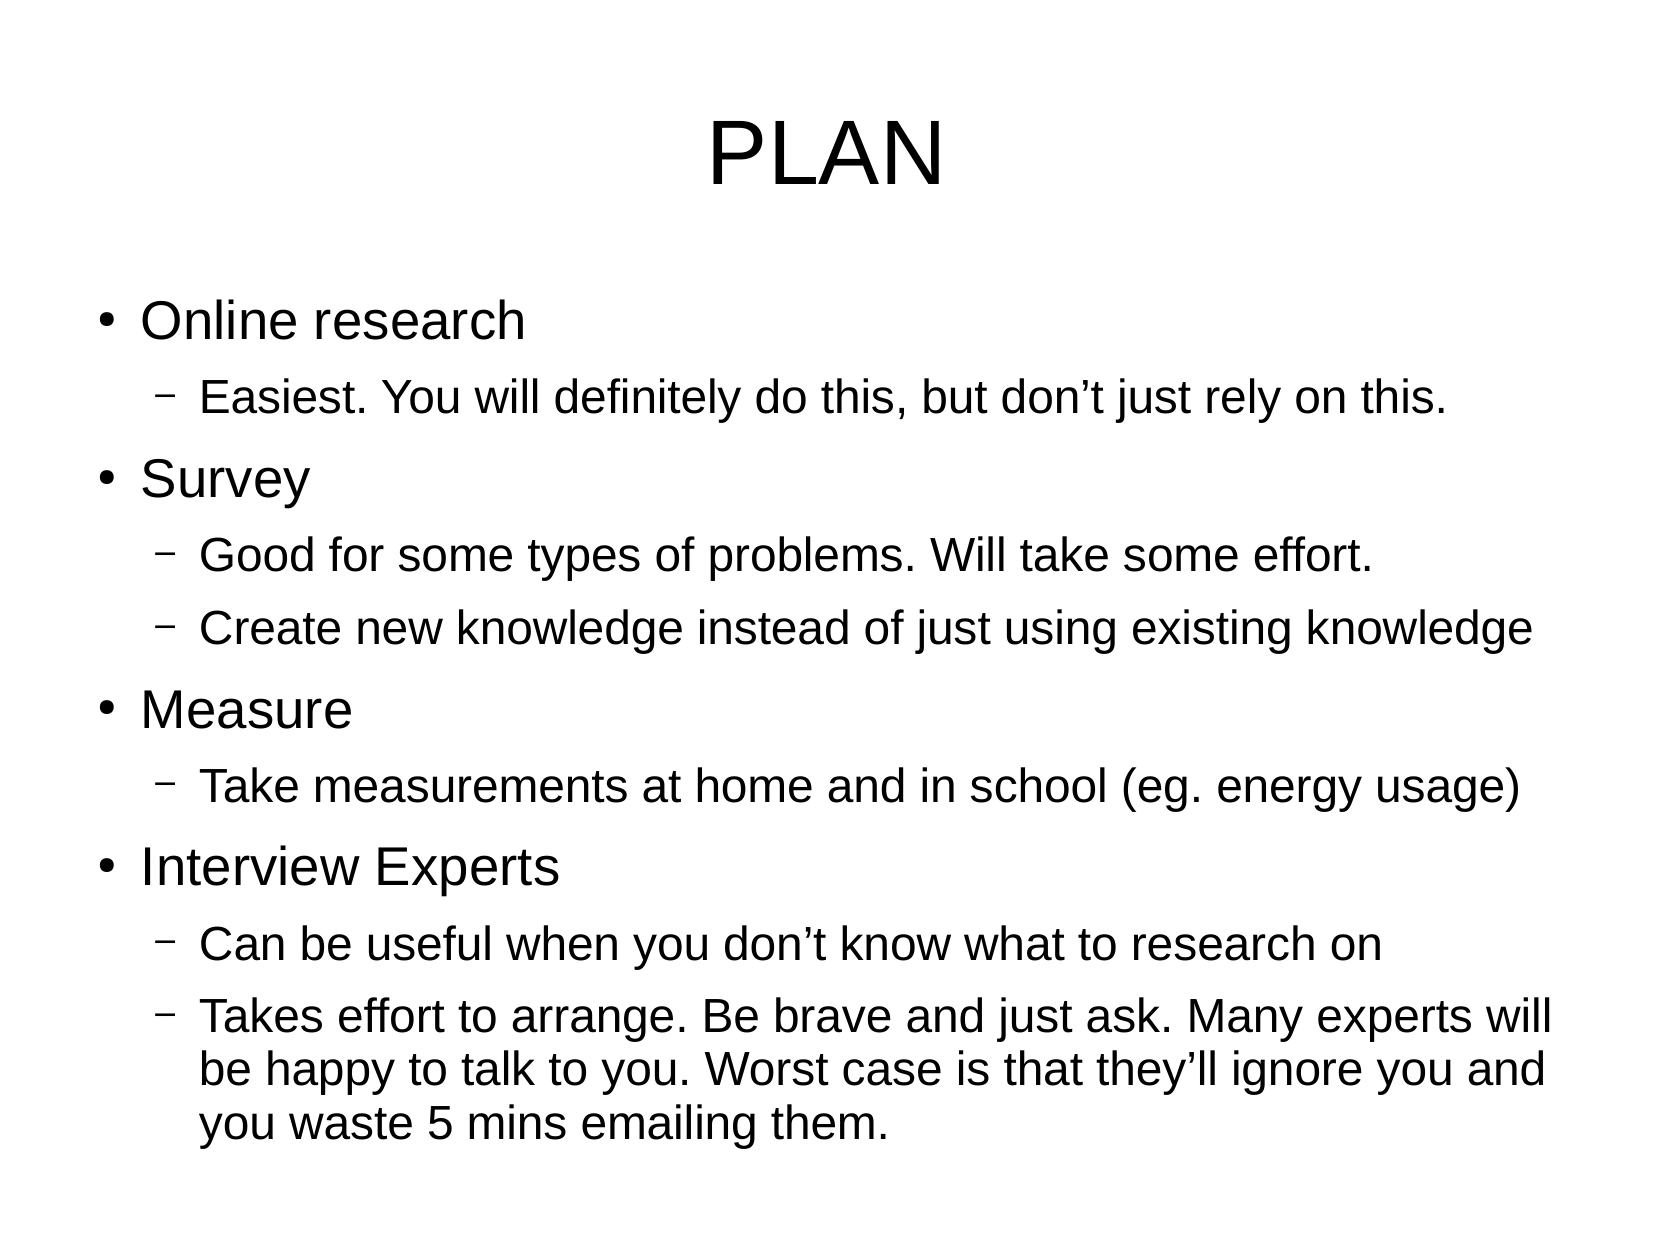

# PLAN
Online research
Easiest. You will definitely do this, but don’t just rely on this.
Survey
Good for some types of problems. Will take some effort.
Create new knowledge instead of just using existing knowledge
Measure
Take measurements at home and in school (eg. energy usage)
Interview Experts
Can be useful when you don’t know what to research on
Takes effort to arrange. Be brave and just ask. Many experts will be happy to talk to you. Worst case is that they’ll ignore you and you waste 5 mins emailing them.